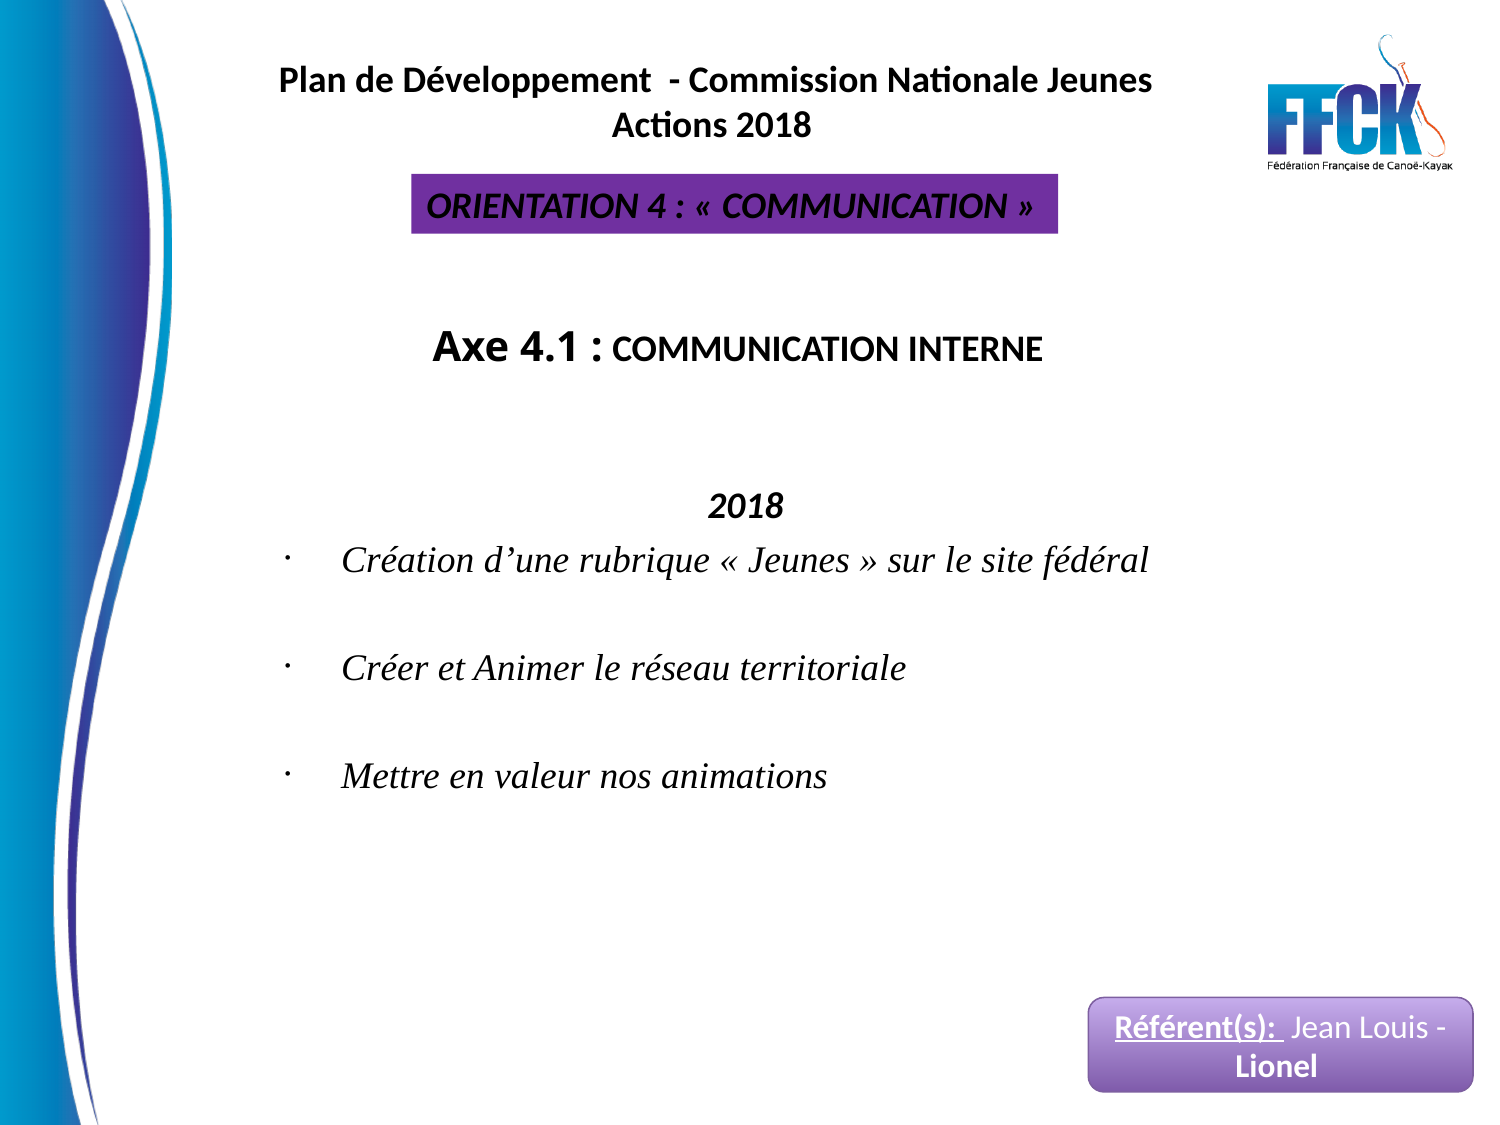

Plan de Développement - Commission Nationale Jeunes
Actions 2018
ORIENTATION 4 : « COMMUNICATION »
Axe 4.1 : COMMUNICATION INTERNE
2018
Création d’une rubrique « Jeunes » sur le site fédéral
Créer et Animer le réseau territoriale
Mettre en valeur nos animations
Référent(s): Jean Louis - Lionel